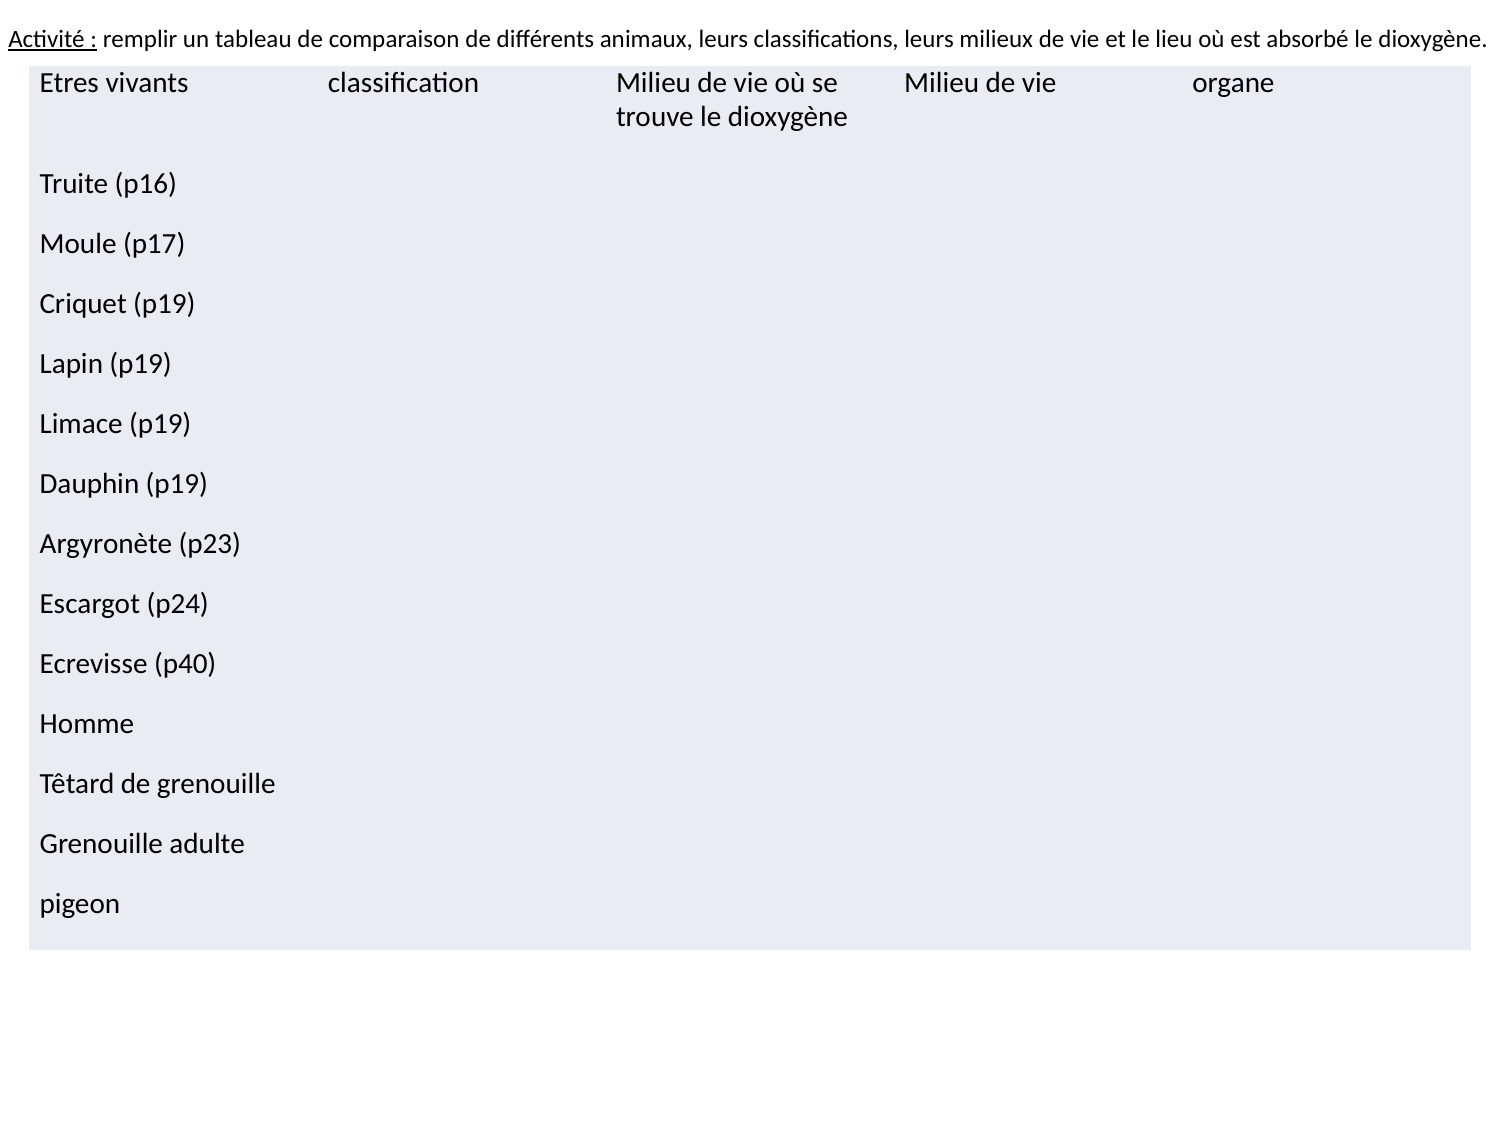

Activité : remplir un tableau de comparaison de différents animaux, leurs classifications, leurs milieux de vie et le lieu où est absorbé le dioxygène.
| Etres vivants | classification | Milieu de vie où se trouve le dioxygène | Milieu de vie | organe |
| --- | --- | --- | --- | --- |
| Truite (p16) | | | | |
| Moule (p17) | | | | |
| Criquet (p19) | | | | |
| Lapin (p19) | | | | |
| Limace (p19) | | | | |
| Dauphin (p19) | | | | |
| Argyronète (p23) | | | | |
| Escargot (p24) | | | | |
| Ecrevisse (p40) | | | | |
| Homme | | | | |
| Têtard de grenouille | | | | |
| Grenouille adulte | | | | |
| pigeon | | | | |